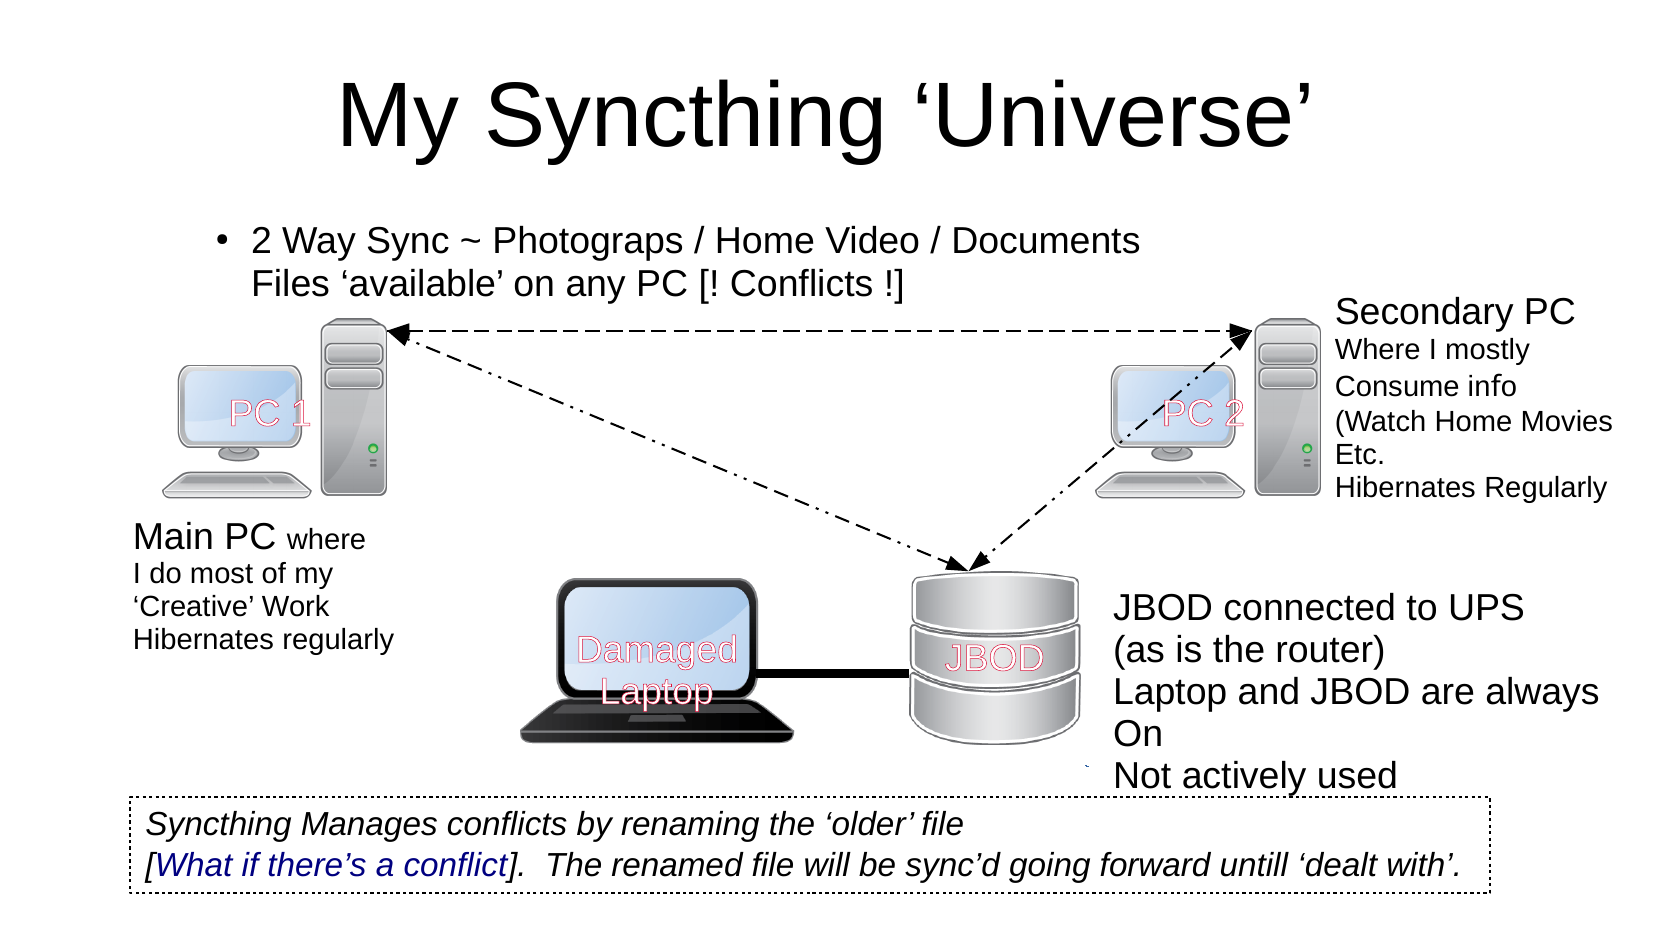

# My Syncthing ‘Universe’
2 Way Sync ~ Photograps / Home Video / Documents
Files ‘available’ on any PC [! Conflicts !]
Secondary PC
Where I mostly
Consume info
(Watch Home Movies Etc.
Hibernates Regularly
PC 1
PC 2
Main PC where
I do most of my
‘Creative’ Work
Hibernates regularly
Damaged
Laptop
JBOD
JBOD connected to UPS
(as is the router)
Laptop and JBOD are always
On
Not actively used
Syncthing Manages conflicts by renaming the ‘older’ file
[What if there’s a conflict]. The renamed file will be sync’d going forward untill ‘dealt with’.